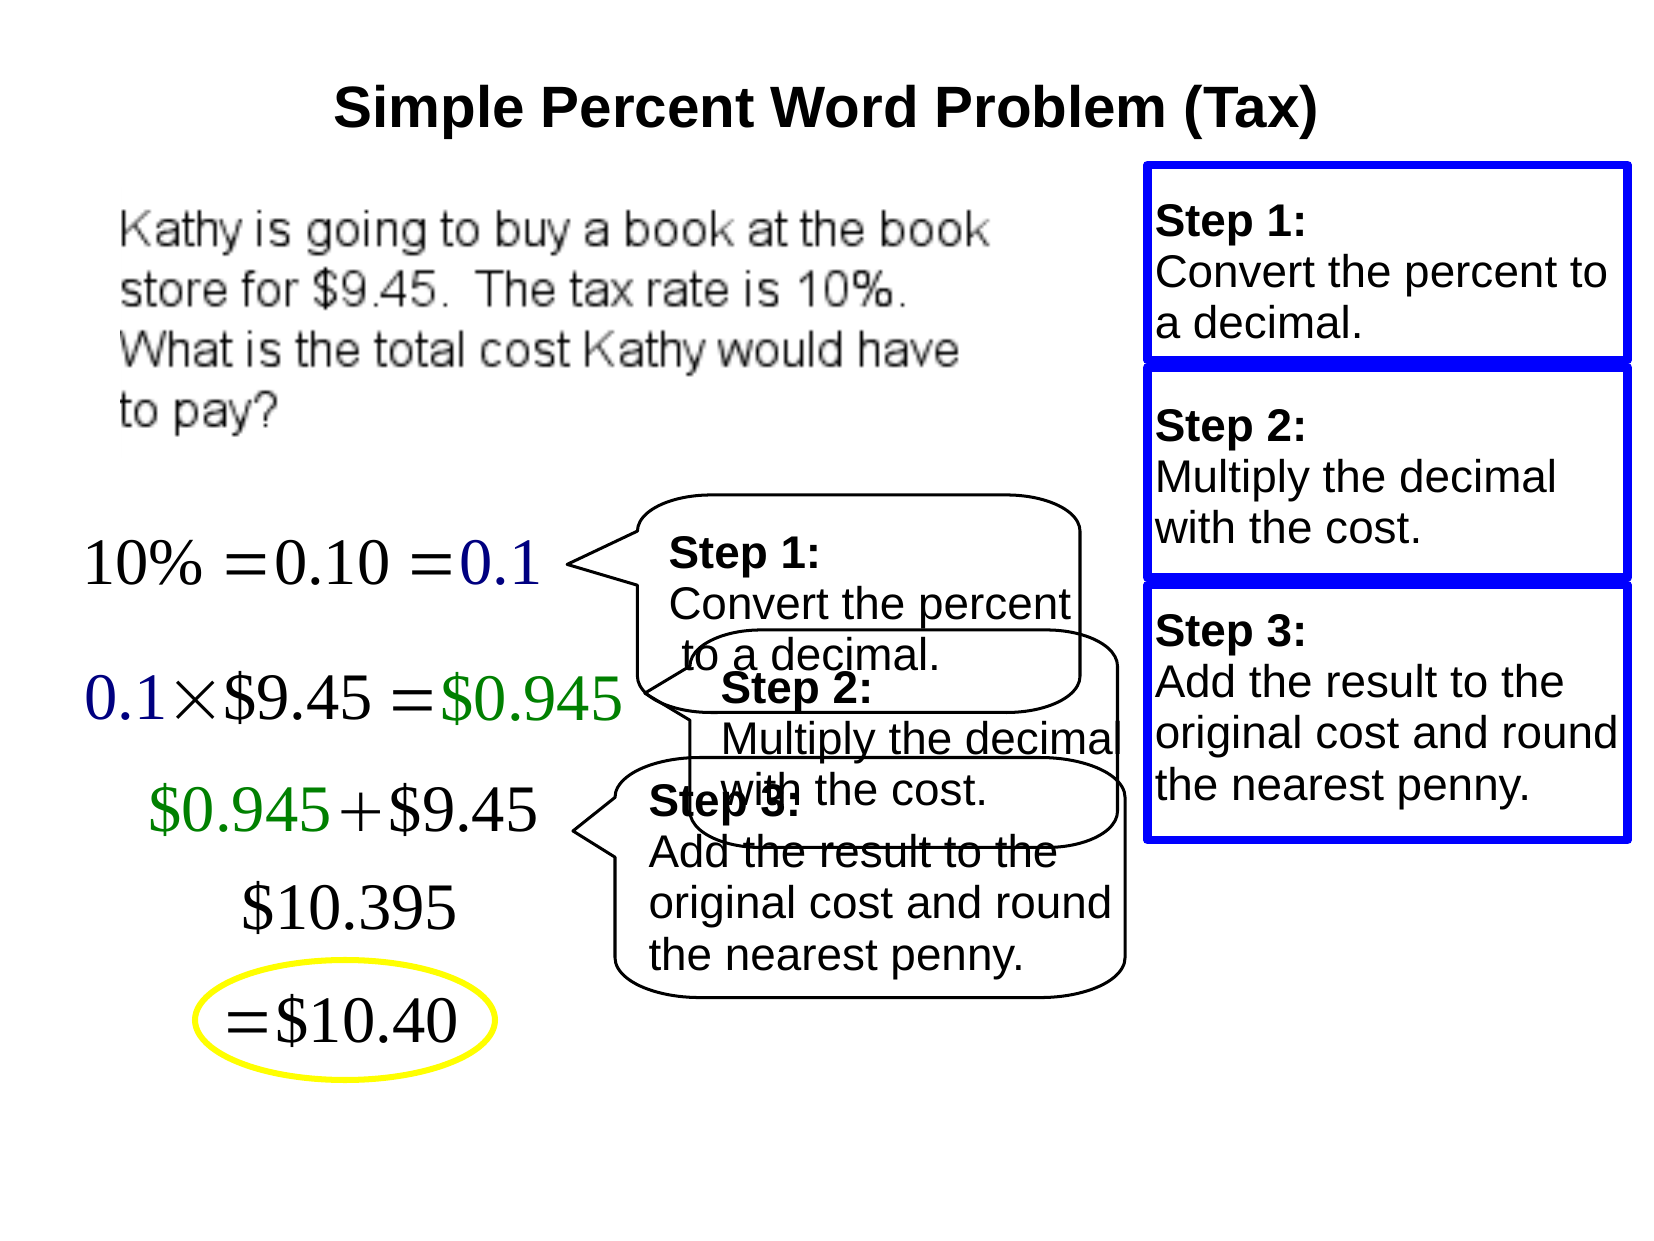

Simple Percent Word Problem (Tax)
Step 1:
Convert the percent to a decimal.
Step 2:
Multiply the decimal
with the cost.
Step 3:
Add the result to the original cost and round the nearest penny.
Step 1:
Convert the percent
 to a decimal.
Step 2:
Multiply the decimal
with the cost.
Step 3:
Add the result to the
original cost and round
the nearest penny.